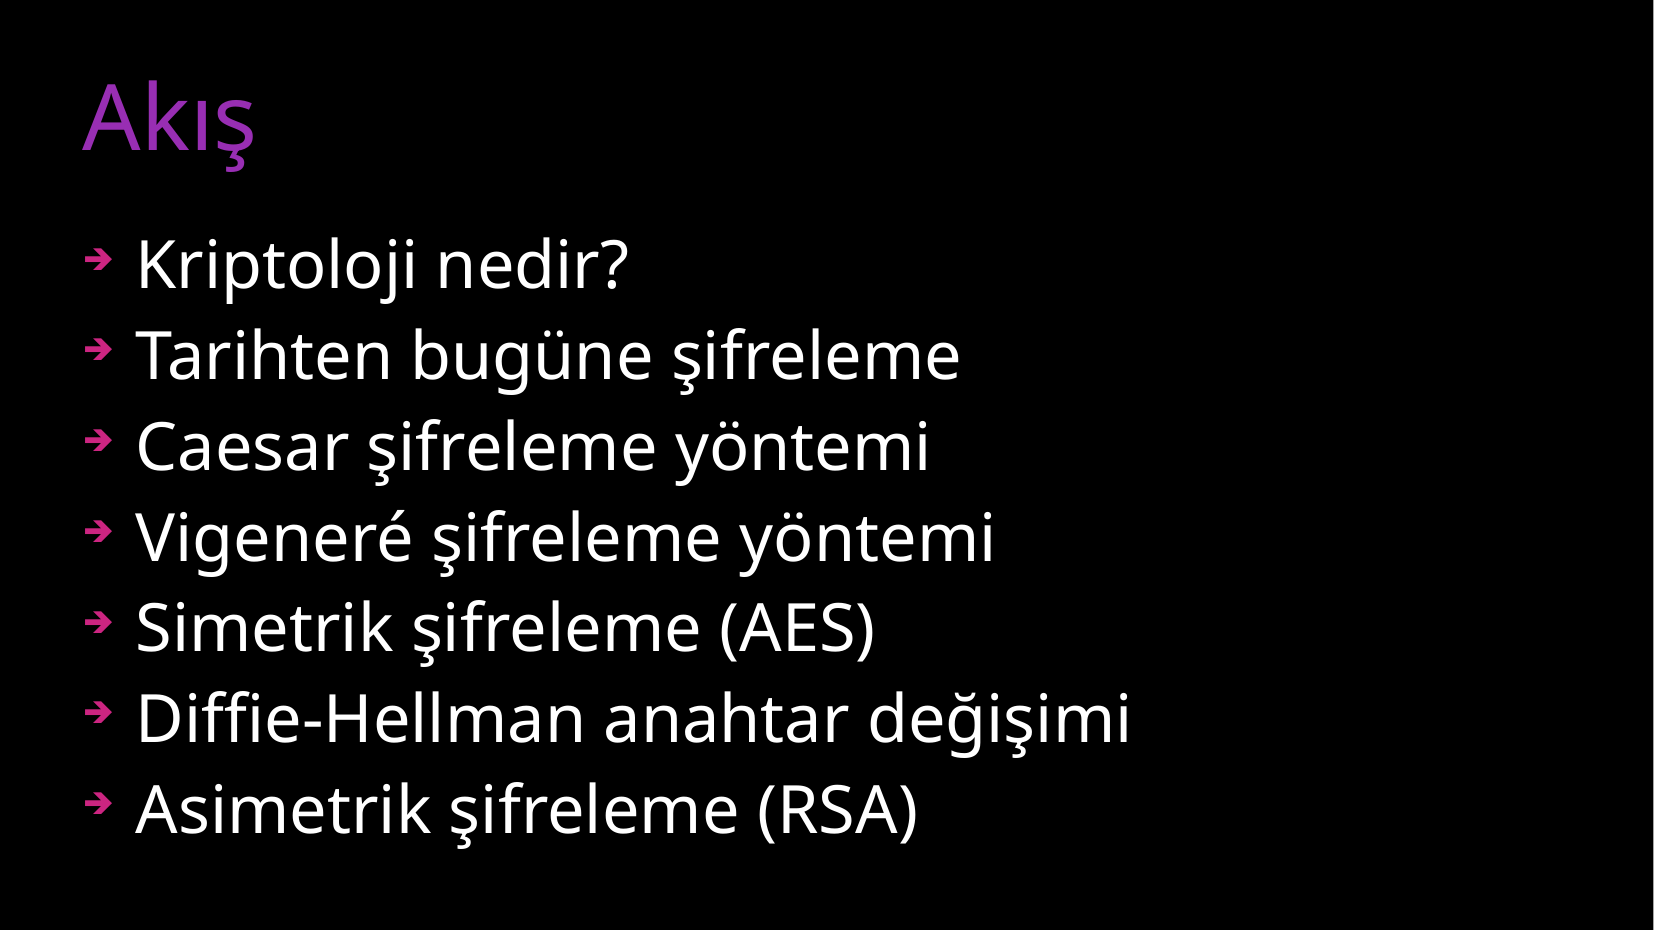

# Akış
 Kriptoloji nedir?
 Tarihten bugüne şifreleme
 Caesar şifreleme yöntemi
 Vigeneré şifreleme yöntemi
 Simetrik şifreleme (AES)
 Diffie-Hellman anahtar değişimi
 Asimetrik şifreleme (RSA)